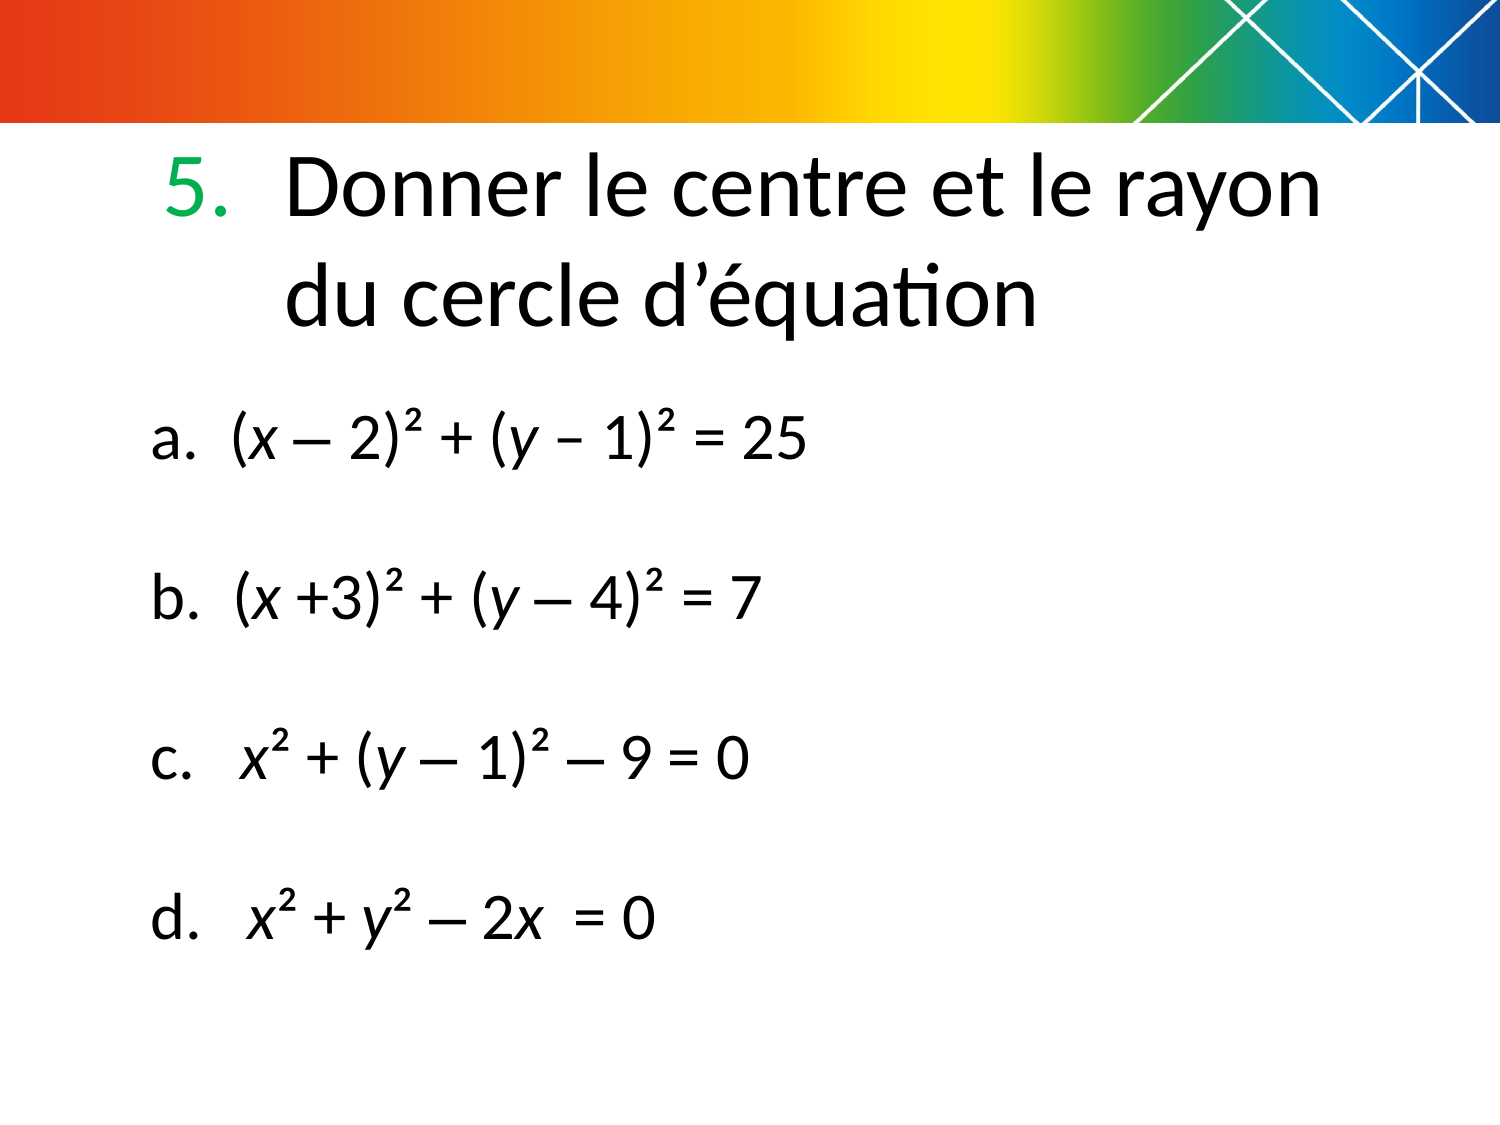

# Donner le centre et le rayon du cercle d’équation
a. (x – 2)² + (y – 1)² = 25
b. (x +3)² + (y – 4)² = 7
c. x² + (y – 1)² – 9 = 0
d. x² + y² – 2x = 0